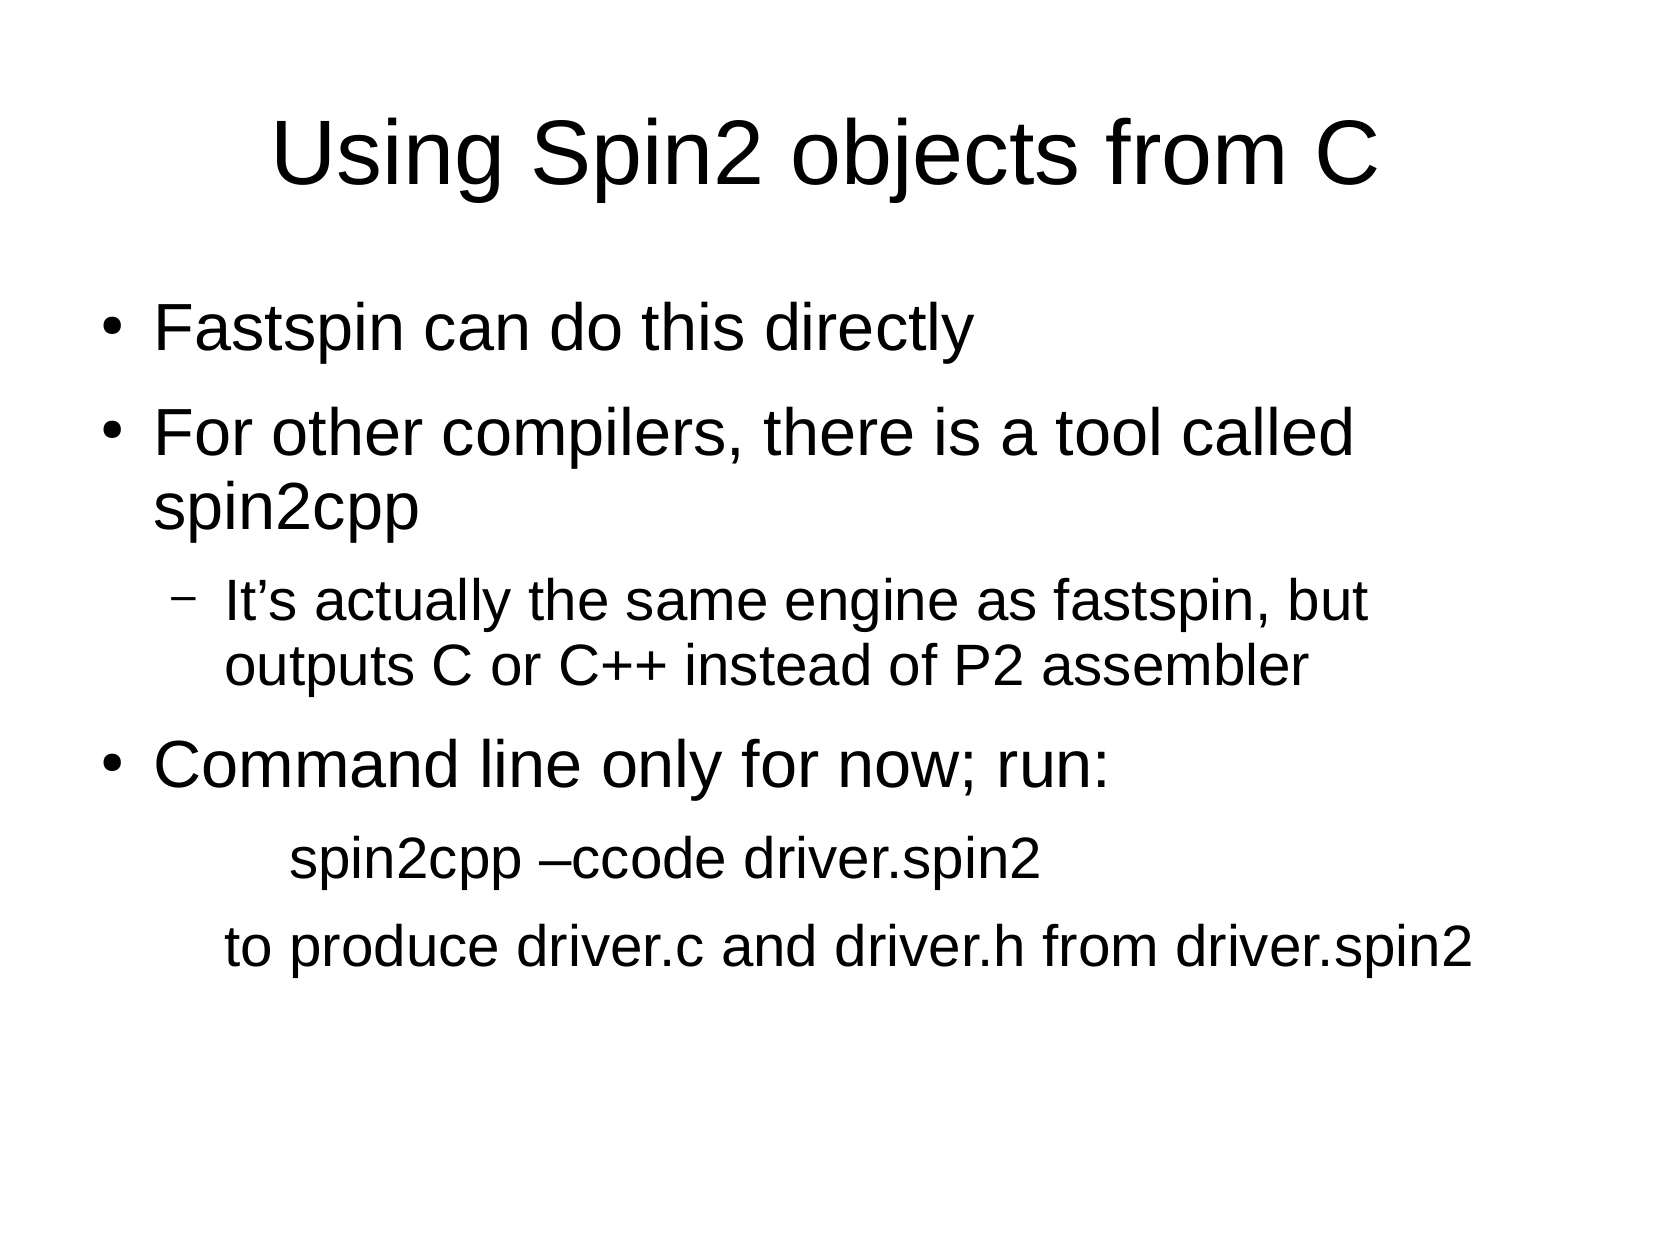

# Using Spin2 objects from C
Fastspin can do this directly
For other compilers, there is a tool called spin2cpp
It’s actually the same engine as fastspin, but outputs C or C++ instead of P2 assembler
Command line only for now; run:
 spin2cpp –ccode driver.spin2
to produce driver.c and driver.h from driver.spin2